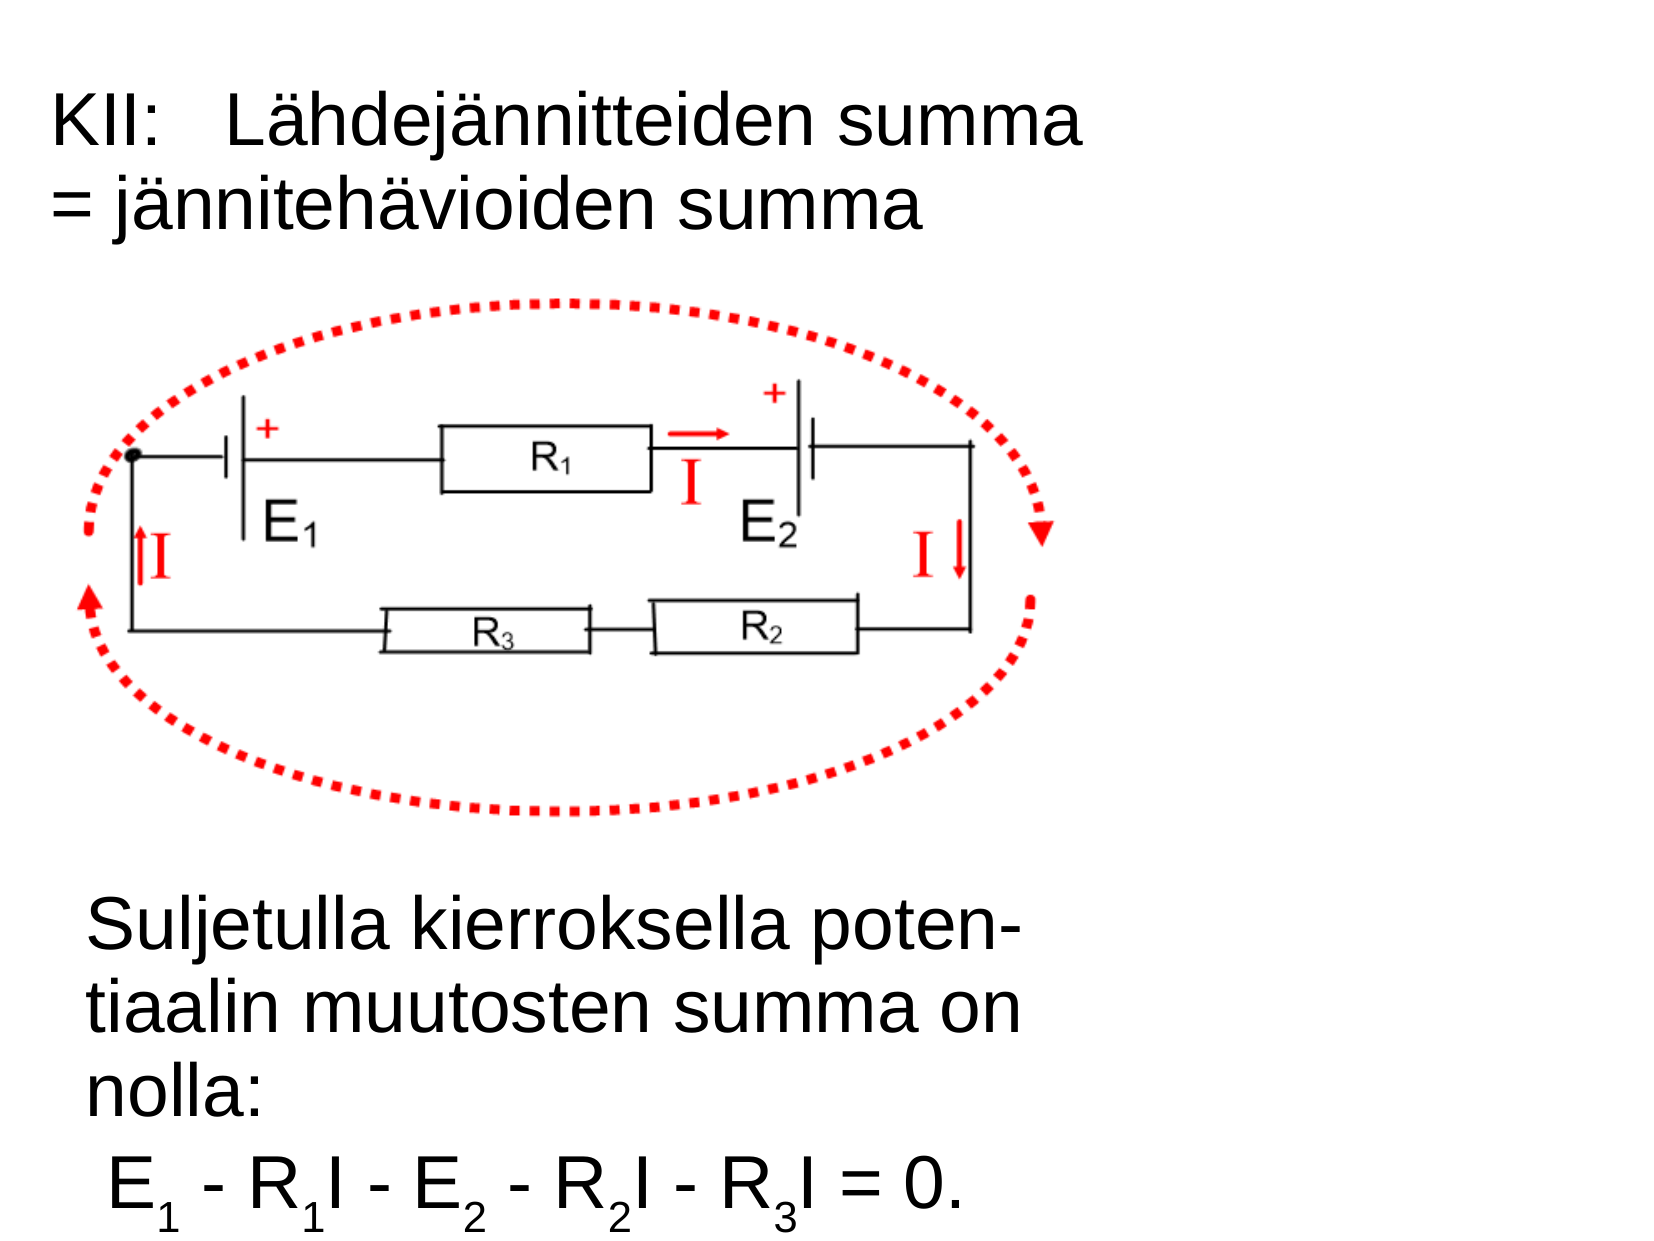

KII: Lähdejännitteiden summa = jännitehävioiden summa
Suljetulla kierroksella poten-tiaalin muutosten summa on nolla:
 E1 - R1I - E2 - R2I - R3I = 0.